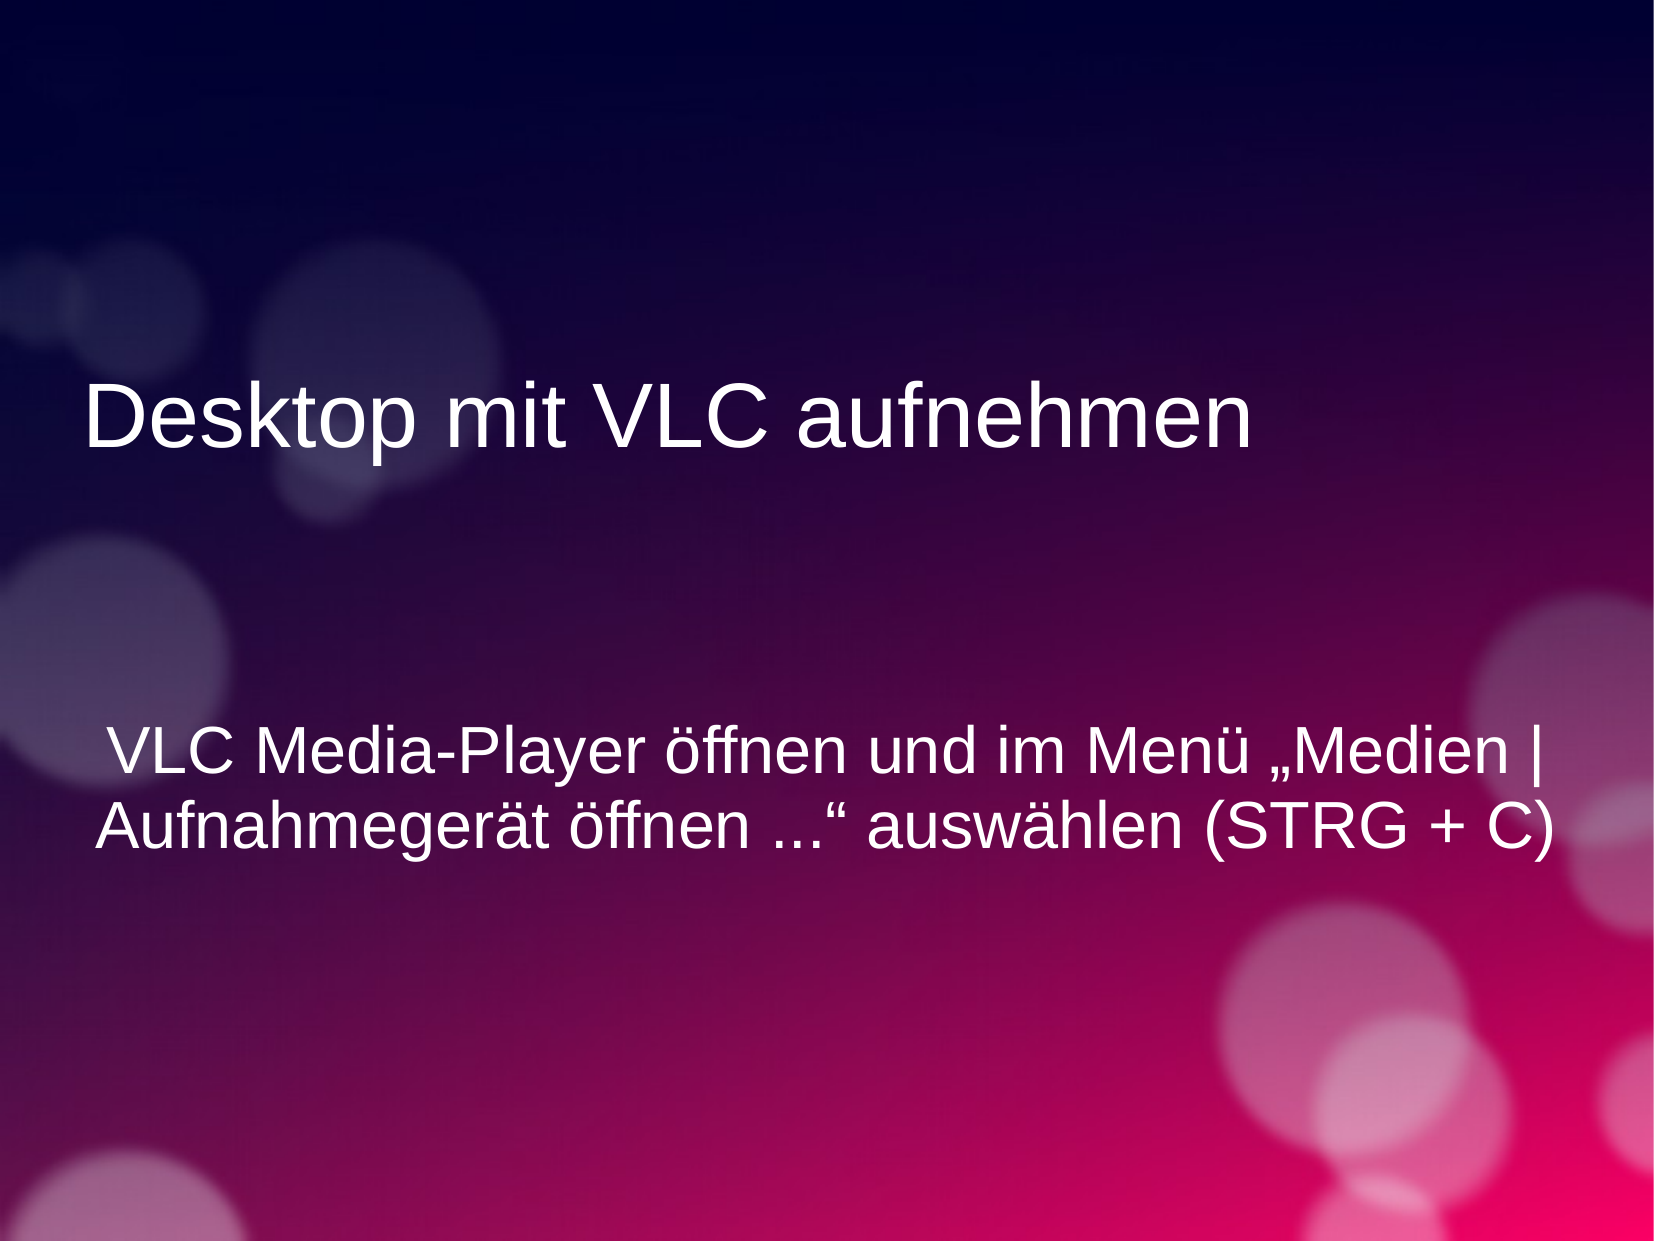

# Desktop mit VLC aufnehmen
VLC Media-Player öffnen und im Menü „Medien | Aufnahmegerät öffnen ...“ auswählen (STRG + C)